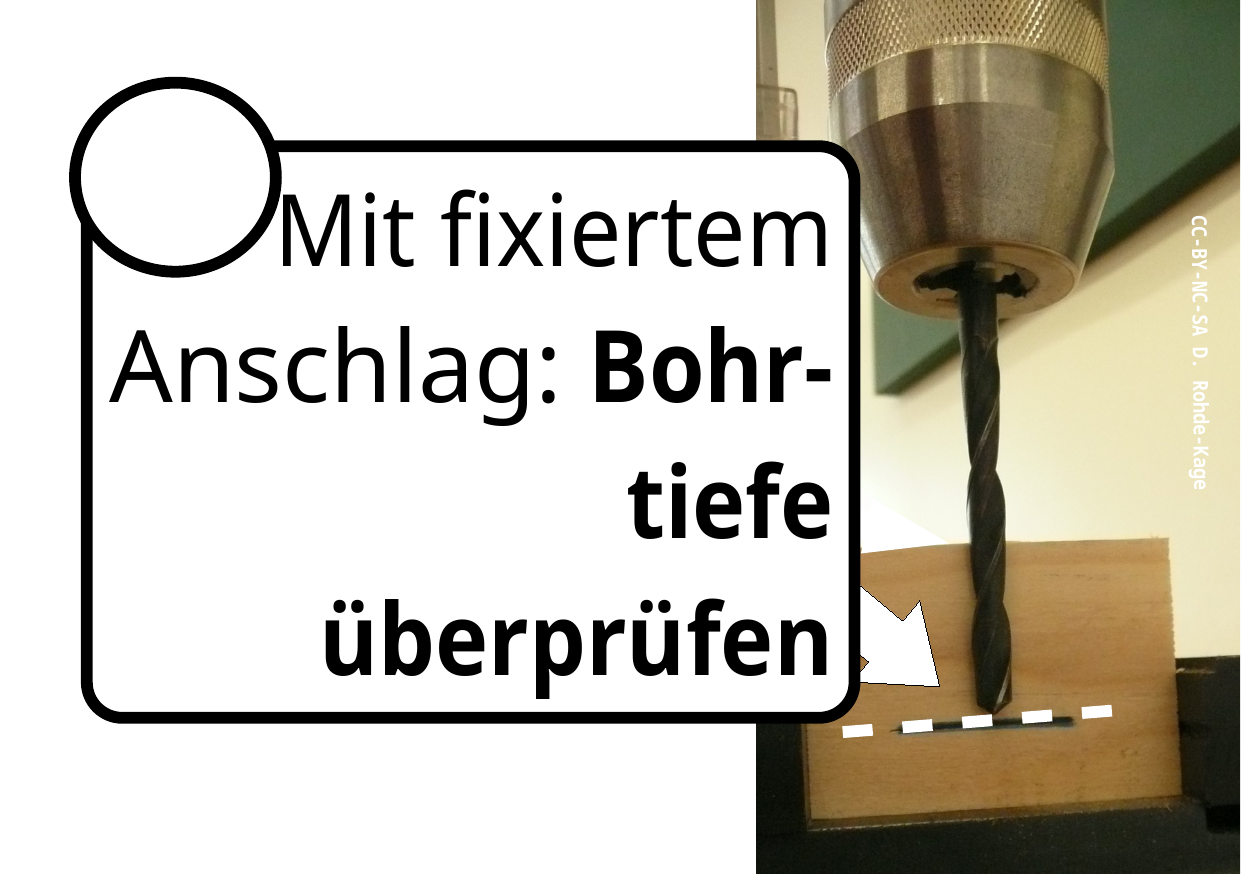

Mit fixiertem Anschlag: Bohr-
tiefe überprüfen
CC-BY-NC-SA D. Rohde-Kage